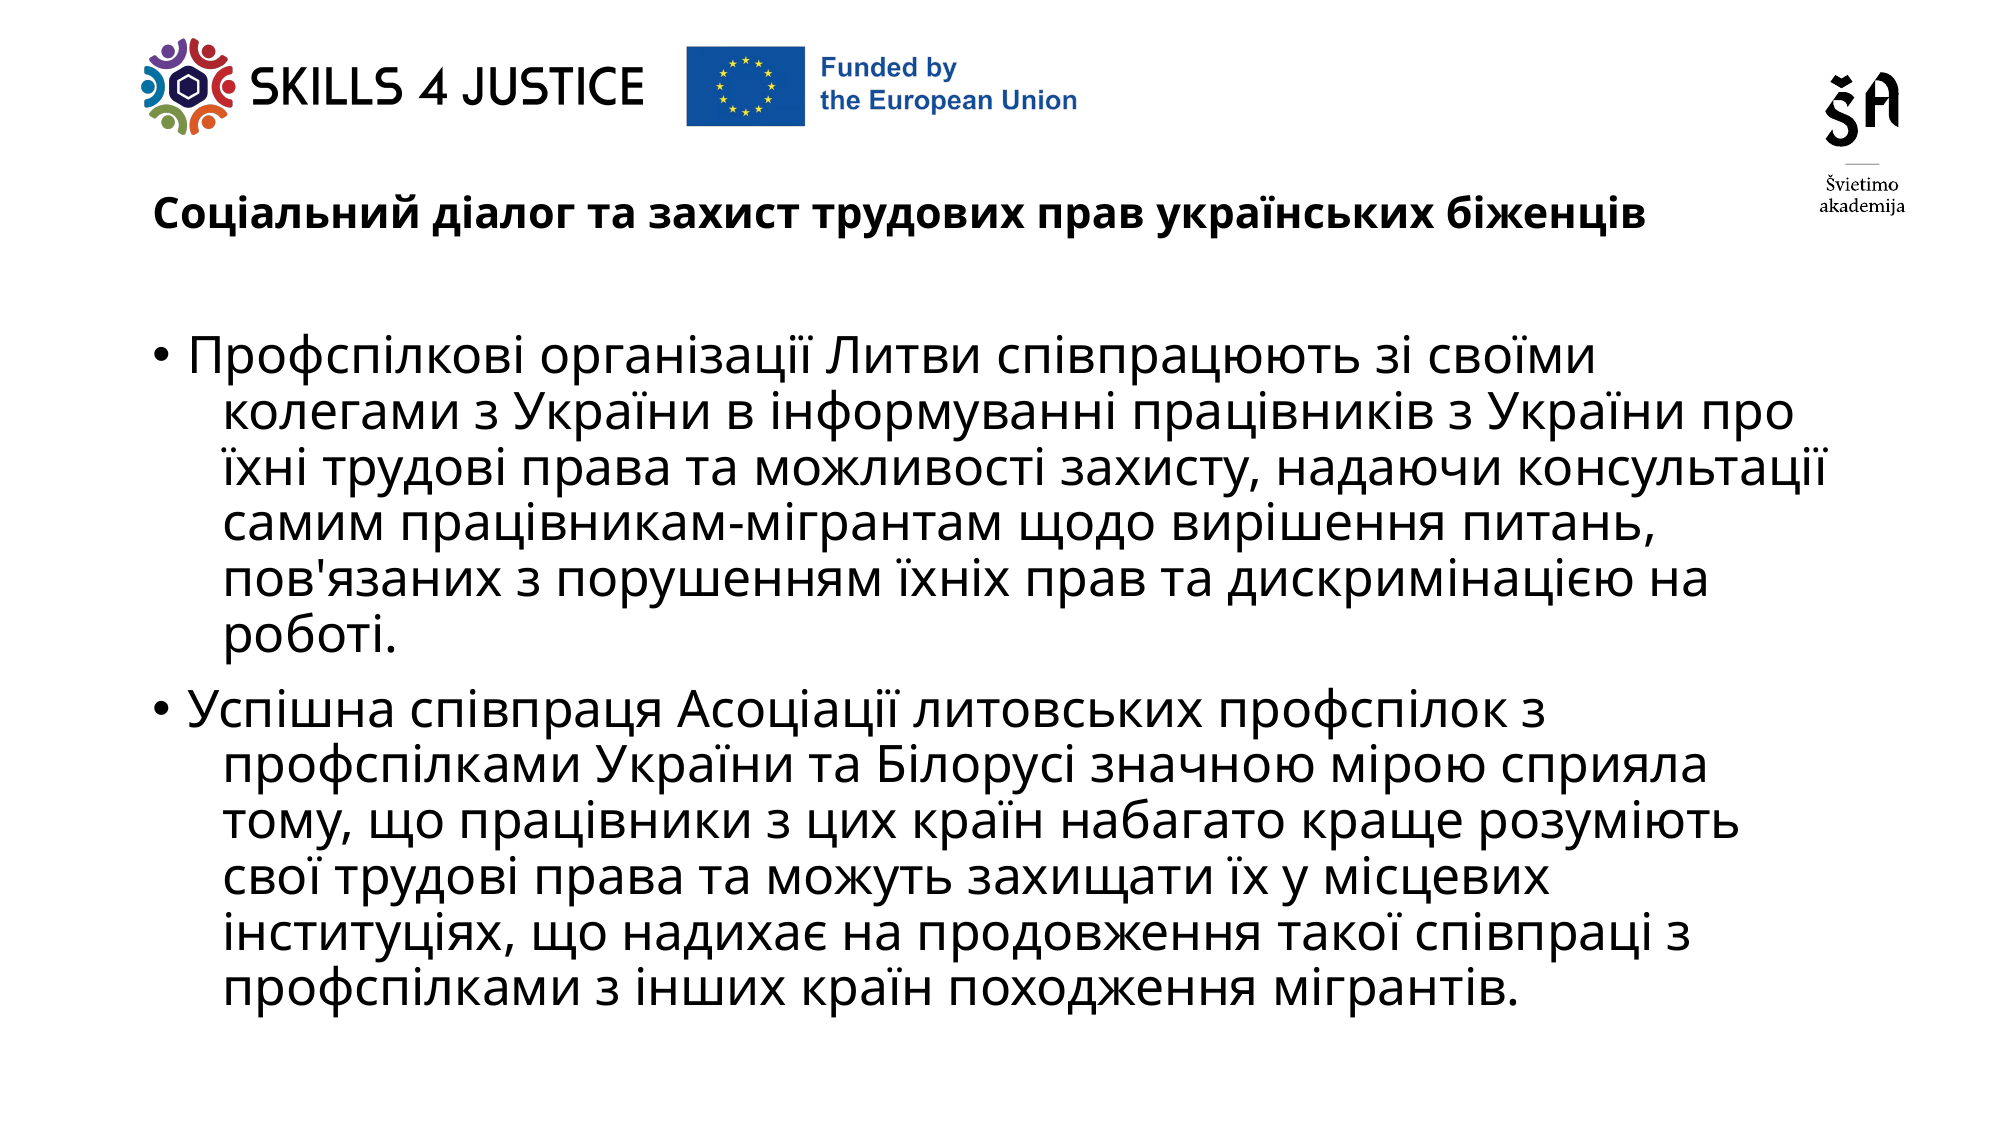

# Cоціальний діалог та захист трудових прав українських біженців
Профспілкові організації Литви співпрацюють зі своїми колегами з України в інформуванні працівників з України про їхні трудові права та можливості захисту, надаючи консультації самим працівникам-мігрантам щодо вирішення питань, пов'язаних з порушенням їхніх прав та дискримінацією на роботі.
Успішна співпраця Асоціації литовських профспілок з профспілками України та Білорусі значною мірою сприяла тому, що працівники з цих країн набагато краще розуміють свої трудові права та можуть захищати їх у місцевих інституціях, що надихає на продовження такої співпраці з профспілками з інших країн походження мігрантів.